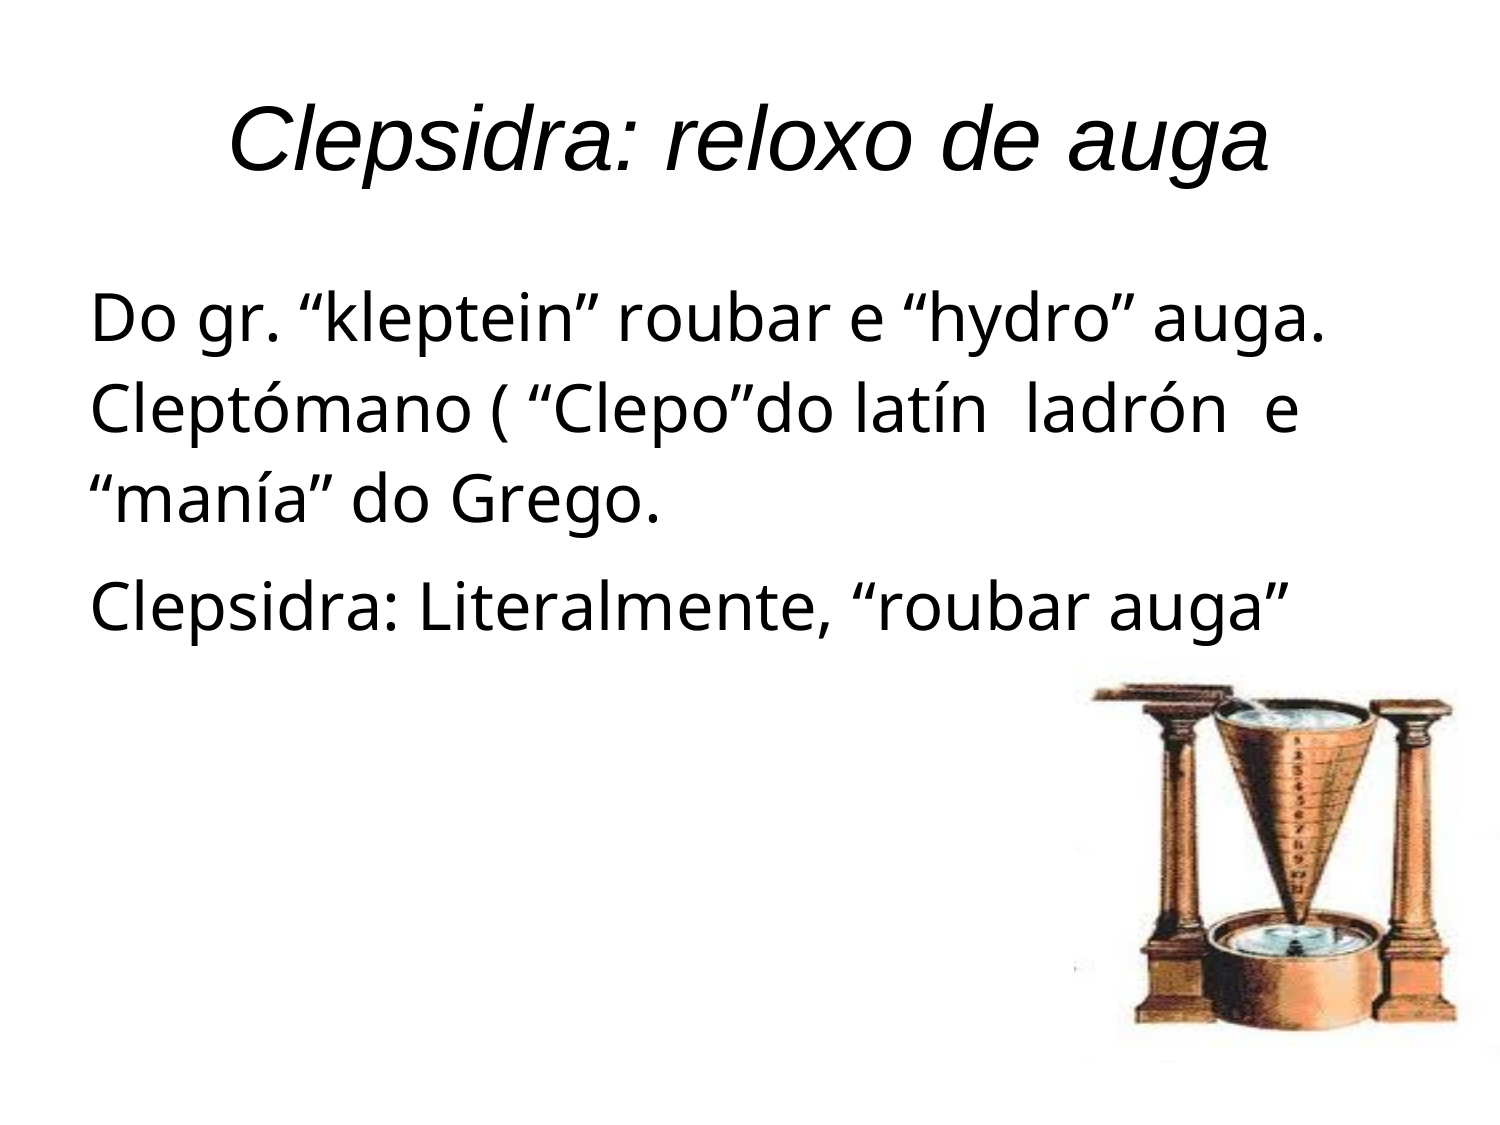

# Clepsidra: reloxo de auga
Do gr. “kleptein” roubar e “hydro” auga. Cleptómano ( “Clepo”do latín ladrón e “manía” do Grego.
Clepsidra: Literalmente, “roubar auga”